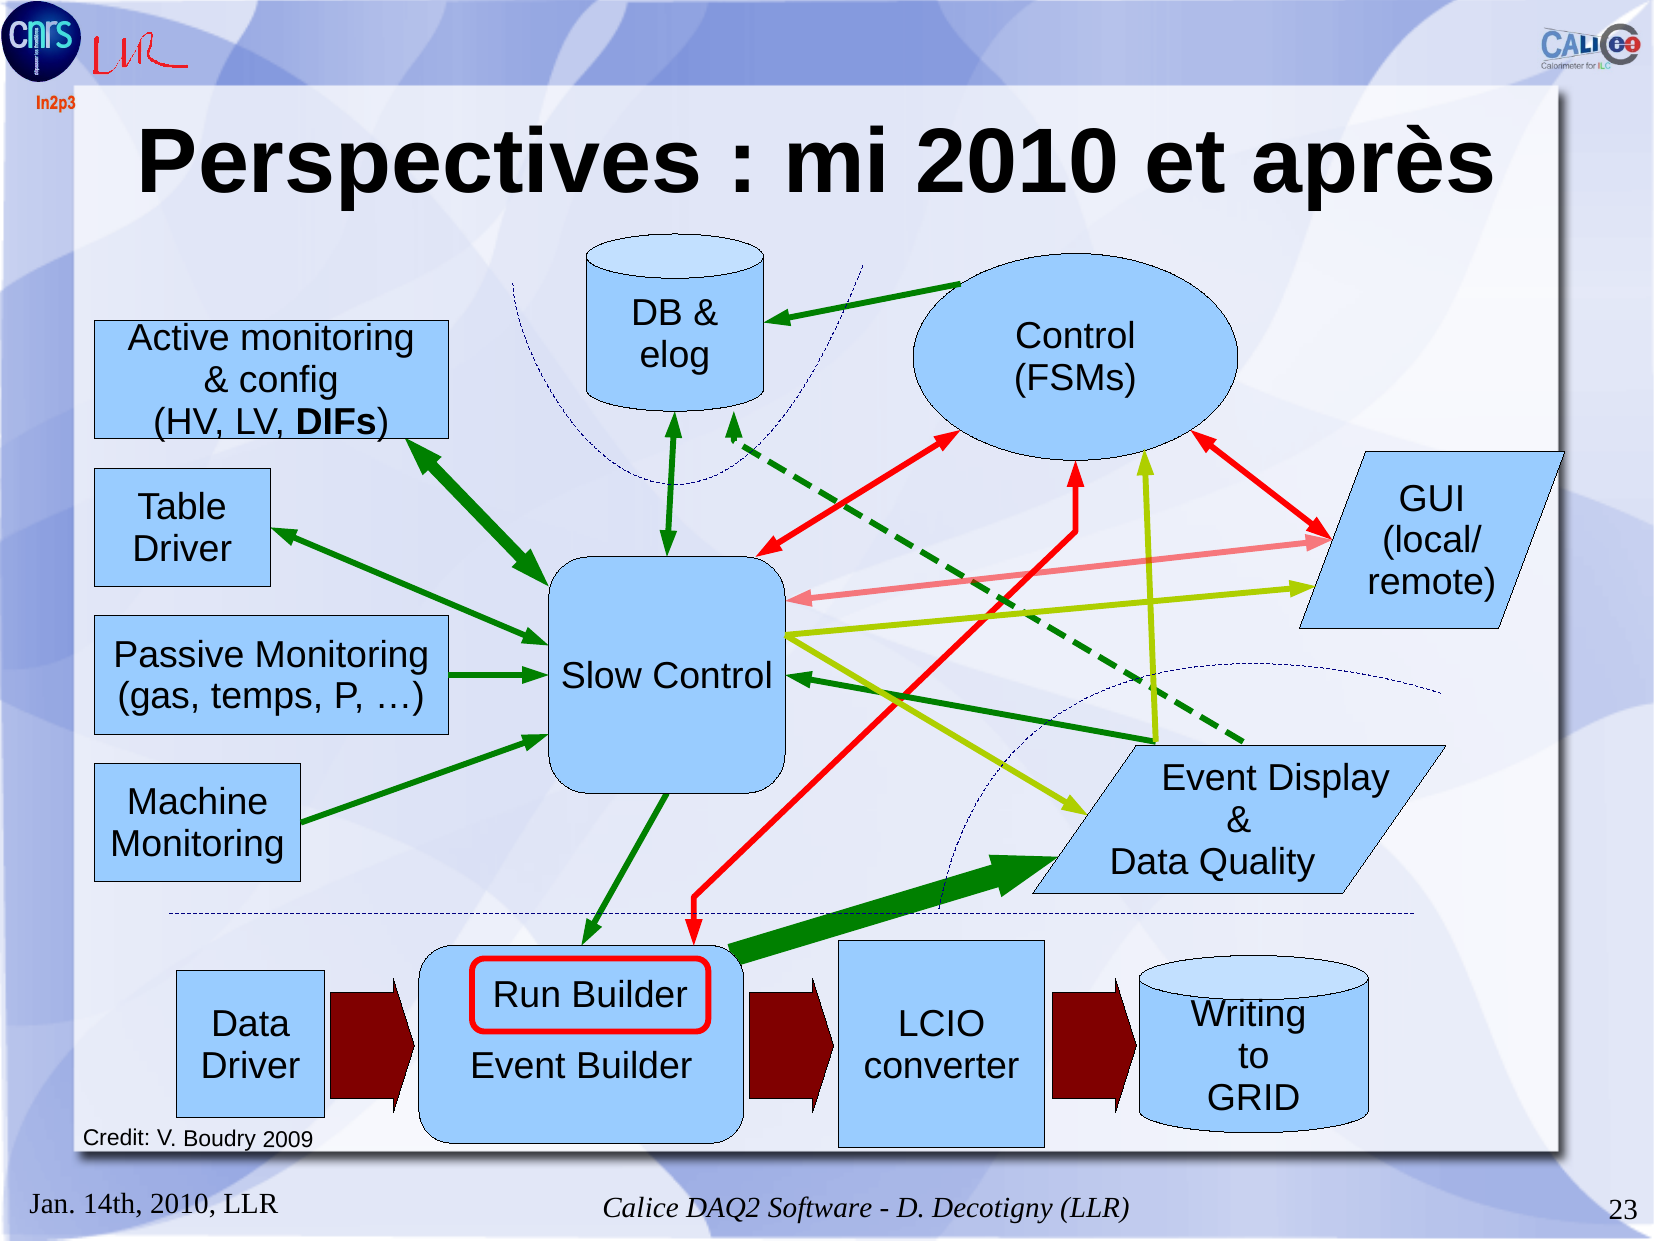

# Perspectives : mi 2010 et après
DB &
elog
Control
(FSMs)
Active monitoring
& config
(HV, LV, DIFs)
GUI
(local/
remote)
Table
Driver
Slow Control
Passive Monitoring
(gas, temps, P, …)
 Event Display
&
Data Quality
Machine
Monitoring
LCIO
converter
Event Builder
Writing
to
GRID
Run Builder
Data
Driver
Credit: V. Boudry 2009
Jan. 14th, 2010, LLR
Calice DAQ2 Software - D. Decotigny (LLR)
23